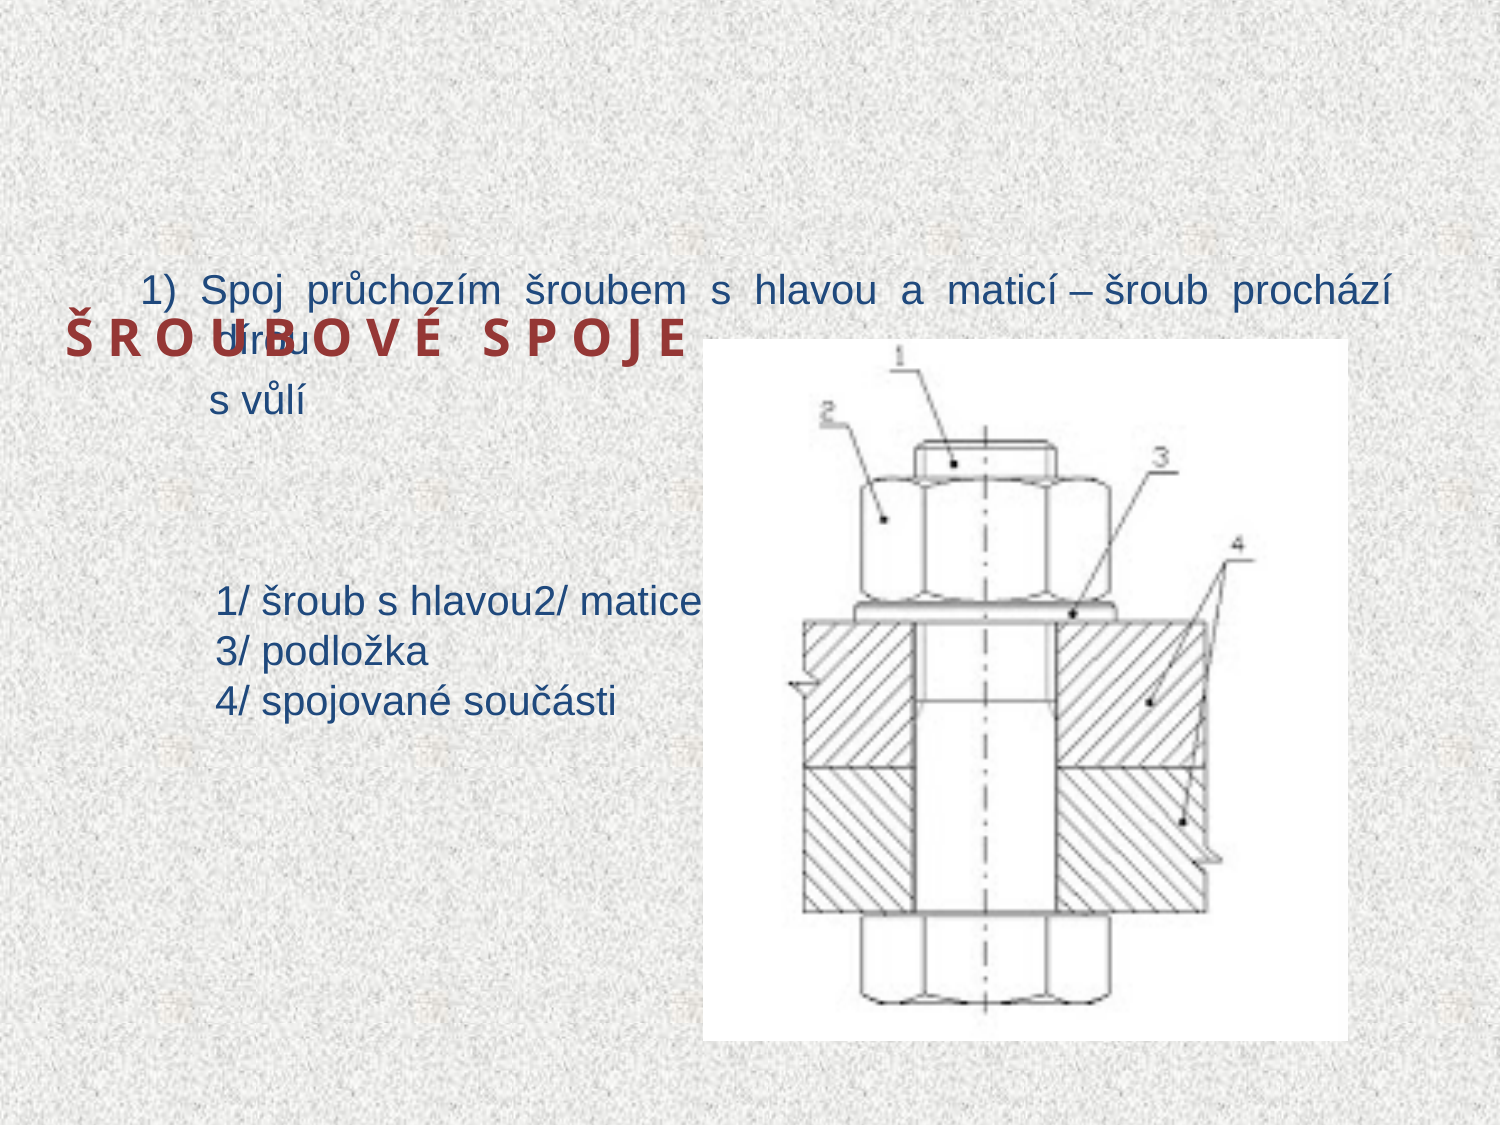

Š R O U B O V É S P O J E
# 1) Spoj průchozím šroubem s hlavou a maticí – šroub prochází dírou
 s vůlí
1/ šroub s hlavou2/ matice
3/ podložka
4/ spojované součásti